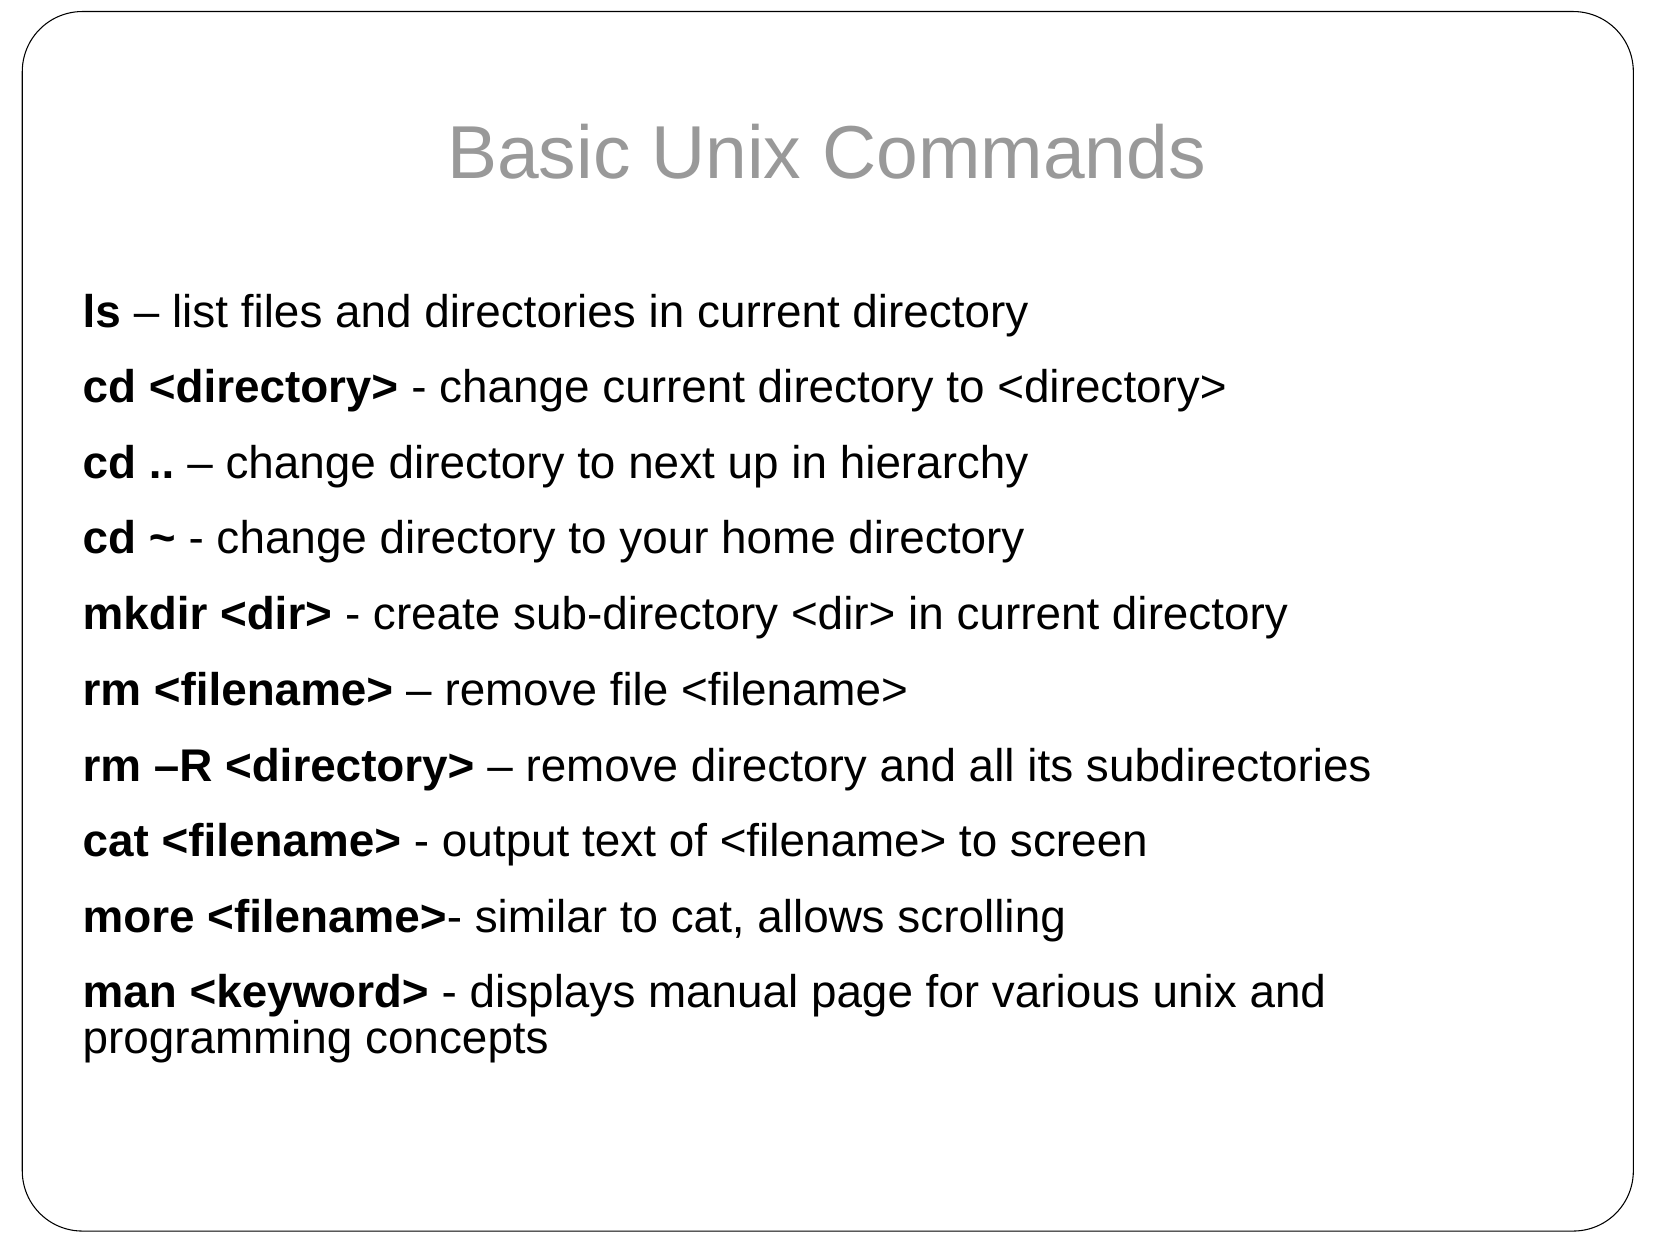

# Basic Unix Commands
ls – list files and directories in current directory
cd <directory> - change current directory to <directory>
cd .. – change directory to next up in hierarchy
cd ~ - change directory to your home directory
mkdir <dir> - create sub-directory <dir> in current directory
rm <filename> – remove file <filename>
rm –R <directory> – remove directory and all its subdirectories
cat <filename> - output text of <filename> to screen
more <filename>- similar to cat, allows scrolling
man <keyword> - displays manual page for various unix and programming concepts